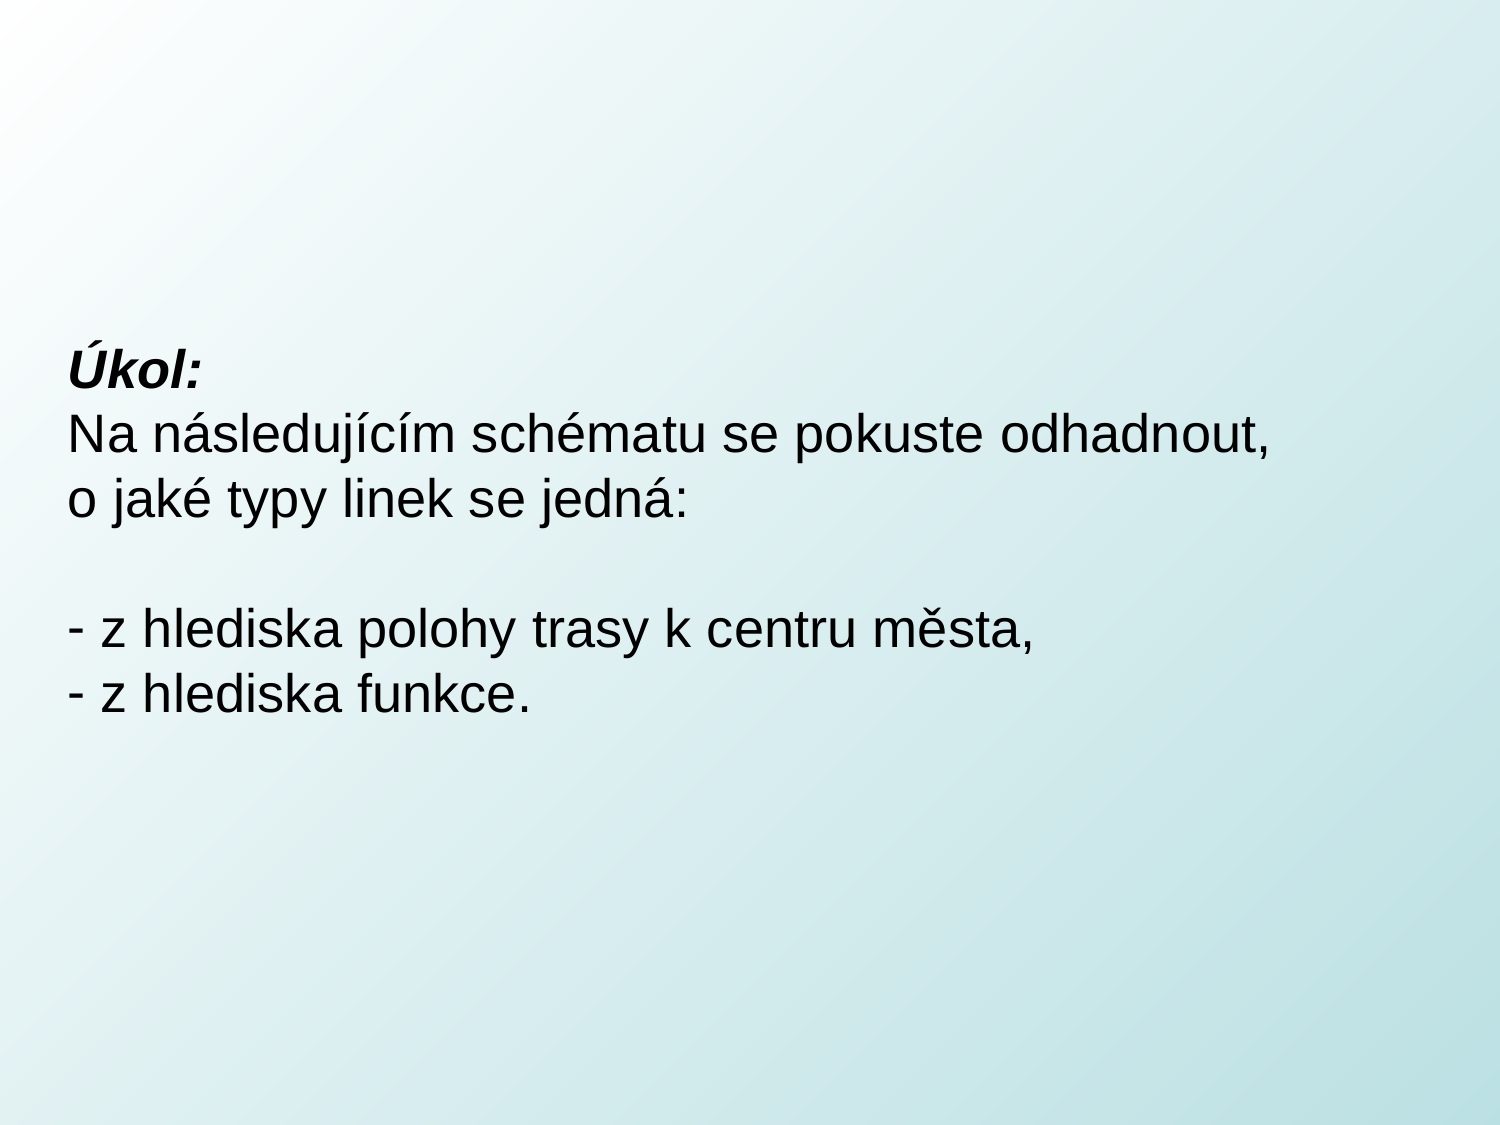

Úkol:
Na následujícím schématu se pokuste odhadnout,
o jaké typy linek se jedná:
 z hlediska polohy trasy k centru města,
 z hlediska funkce.